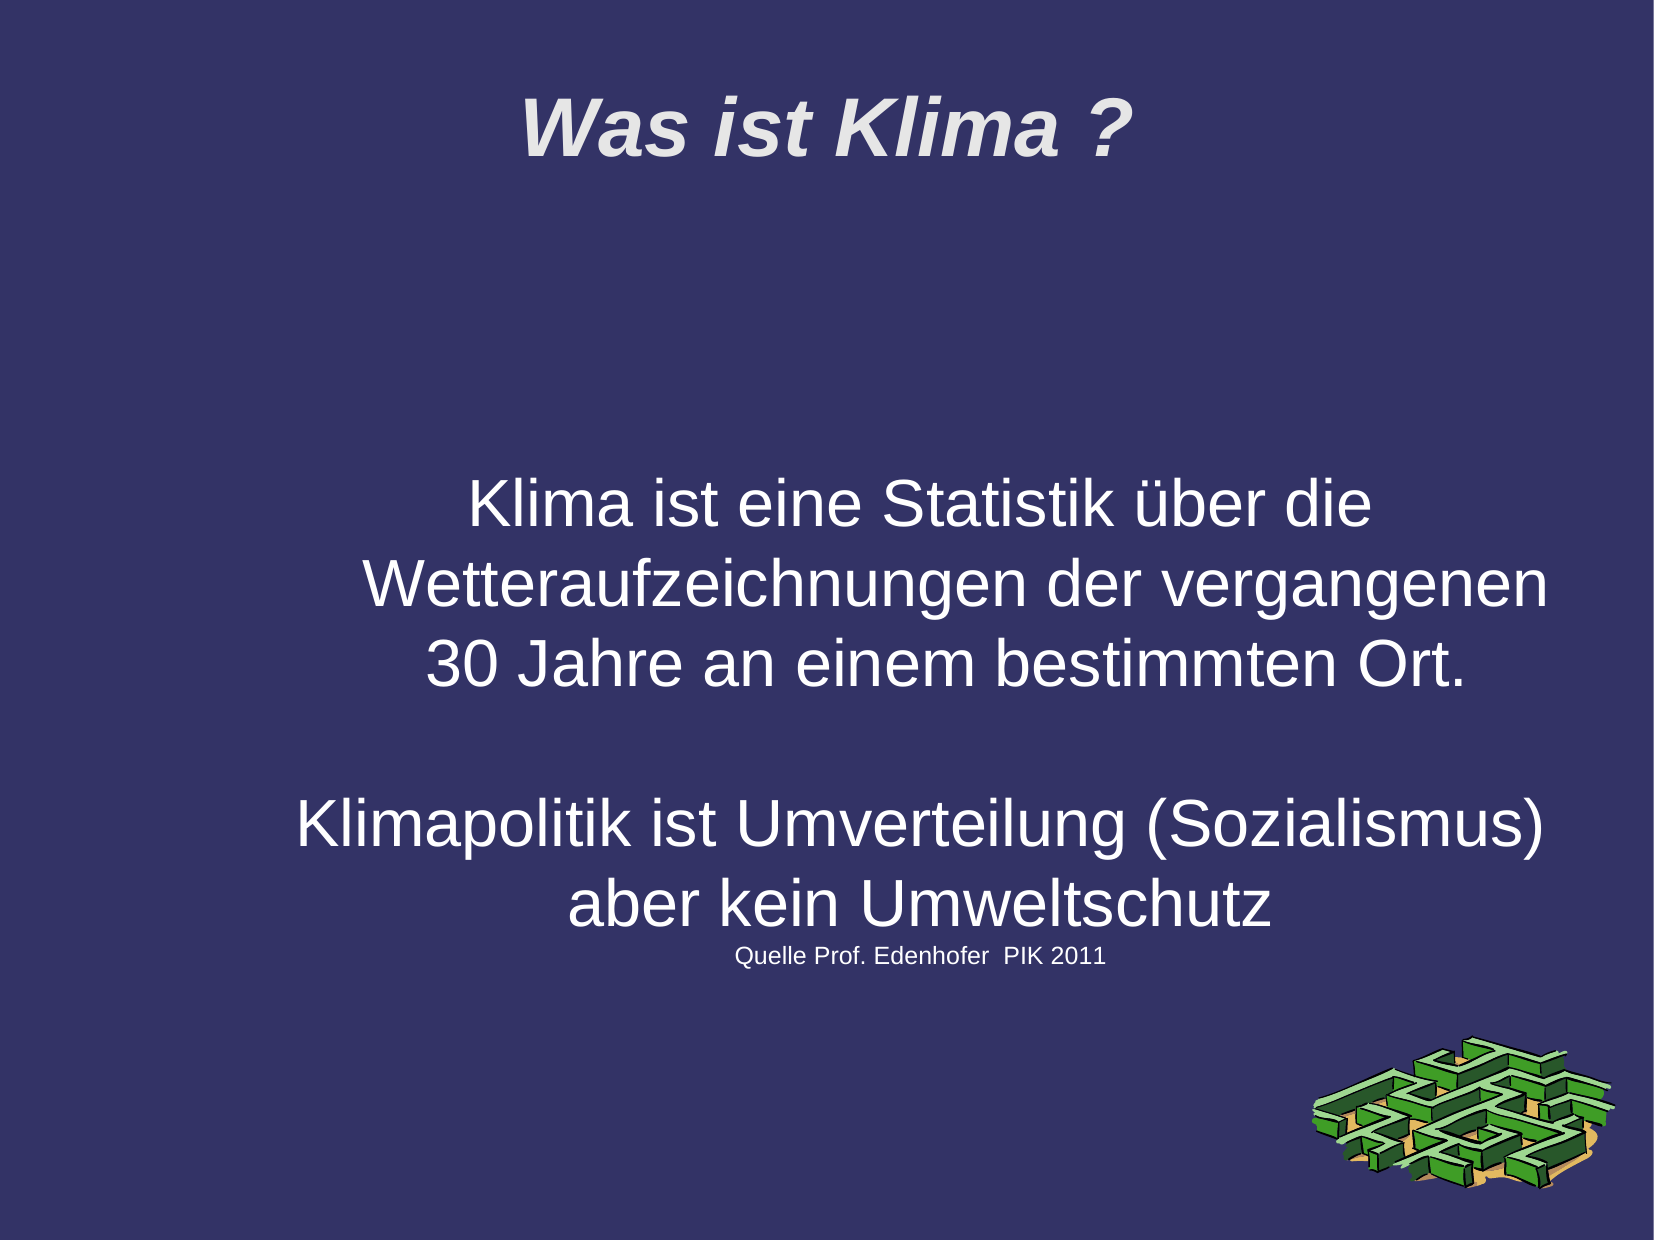

# Was ist Klima ?
Klima ist eine Statistik über die Wetteraufzeichnungen der vergangenen 30 Jahre an einem bestimmten Ort.
Klimapolitik ist Umverteilung (Sozialismus)
aber kein Umweltschutz
Quelle Prof. Edenhofer PIK 2011